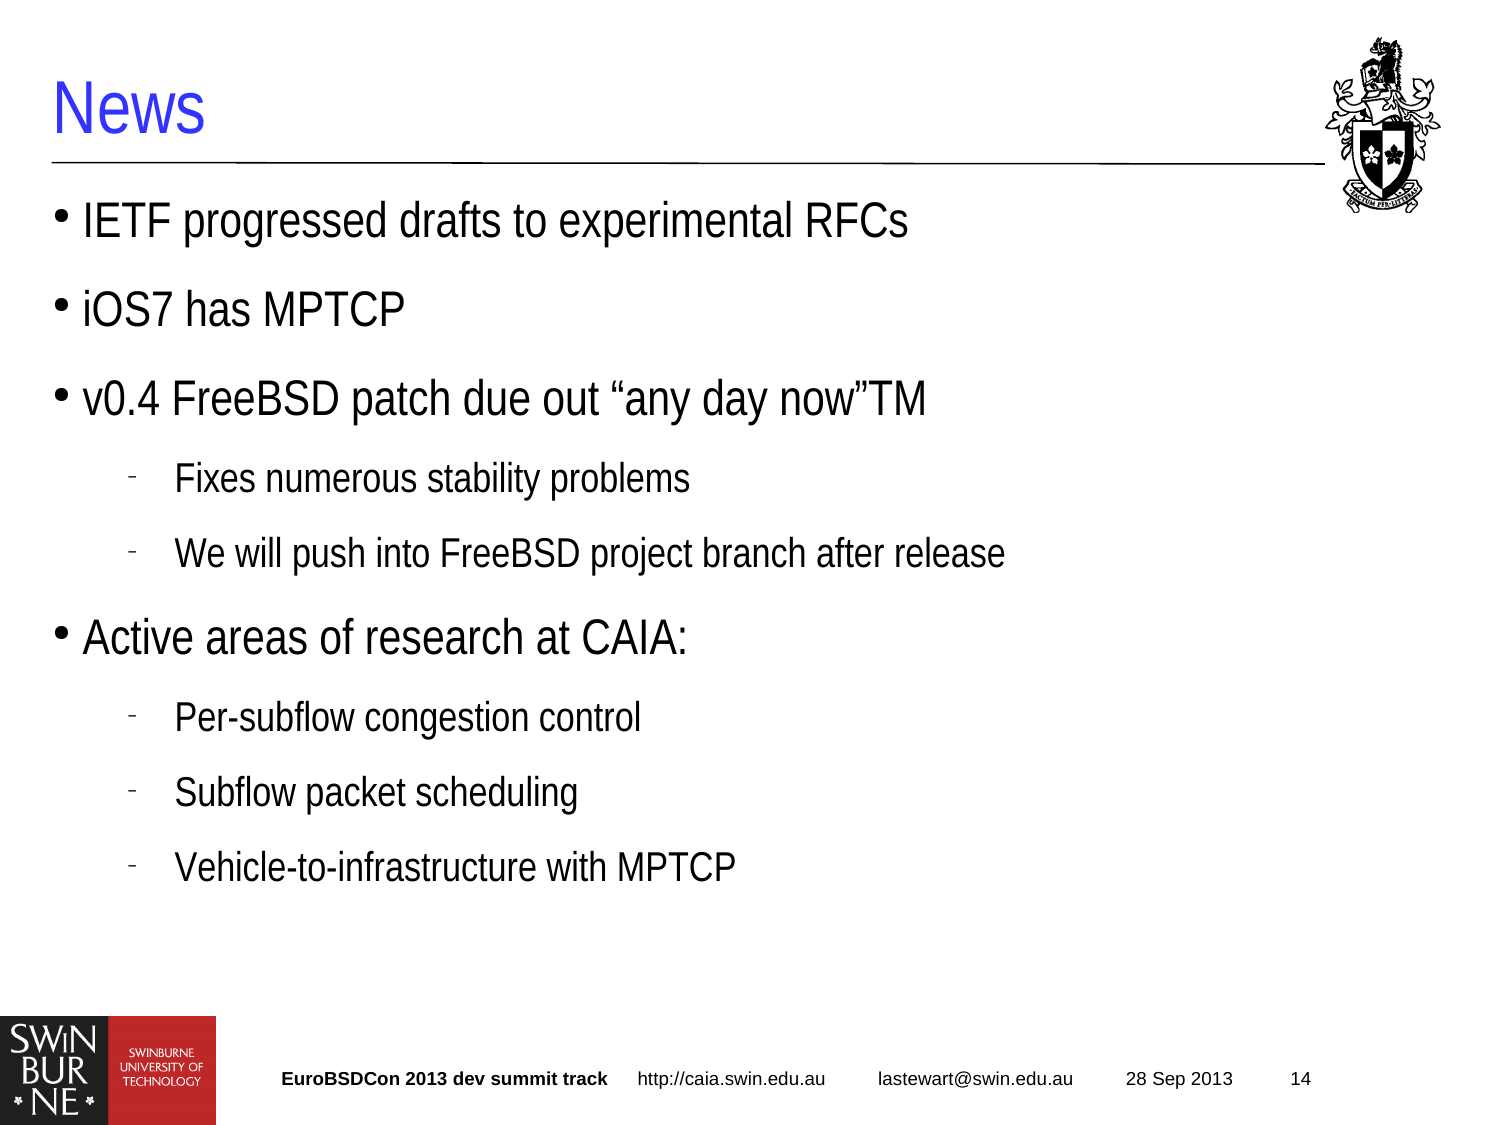

# News
IETF progressed drafts to experimental RFCs
iOS7 has MPTCP
v0.4 FreeBSD patch due out “any day now”TM
Fixes numerous stability problems
We will push into FreeBSD project branch after release
Active areas of research at CAIA:
Per-subflow congestion control
Subflow packet scheduling
Vehicle-to-infrastructure with MPTCP